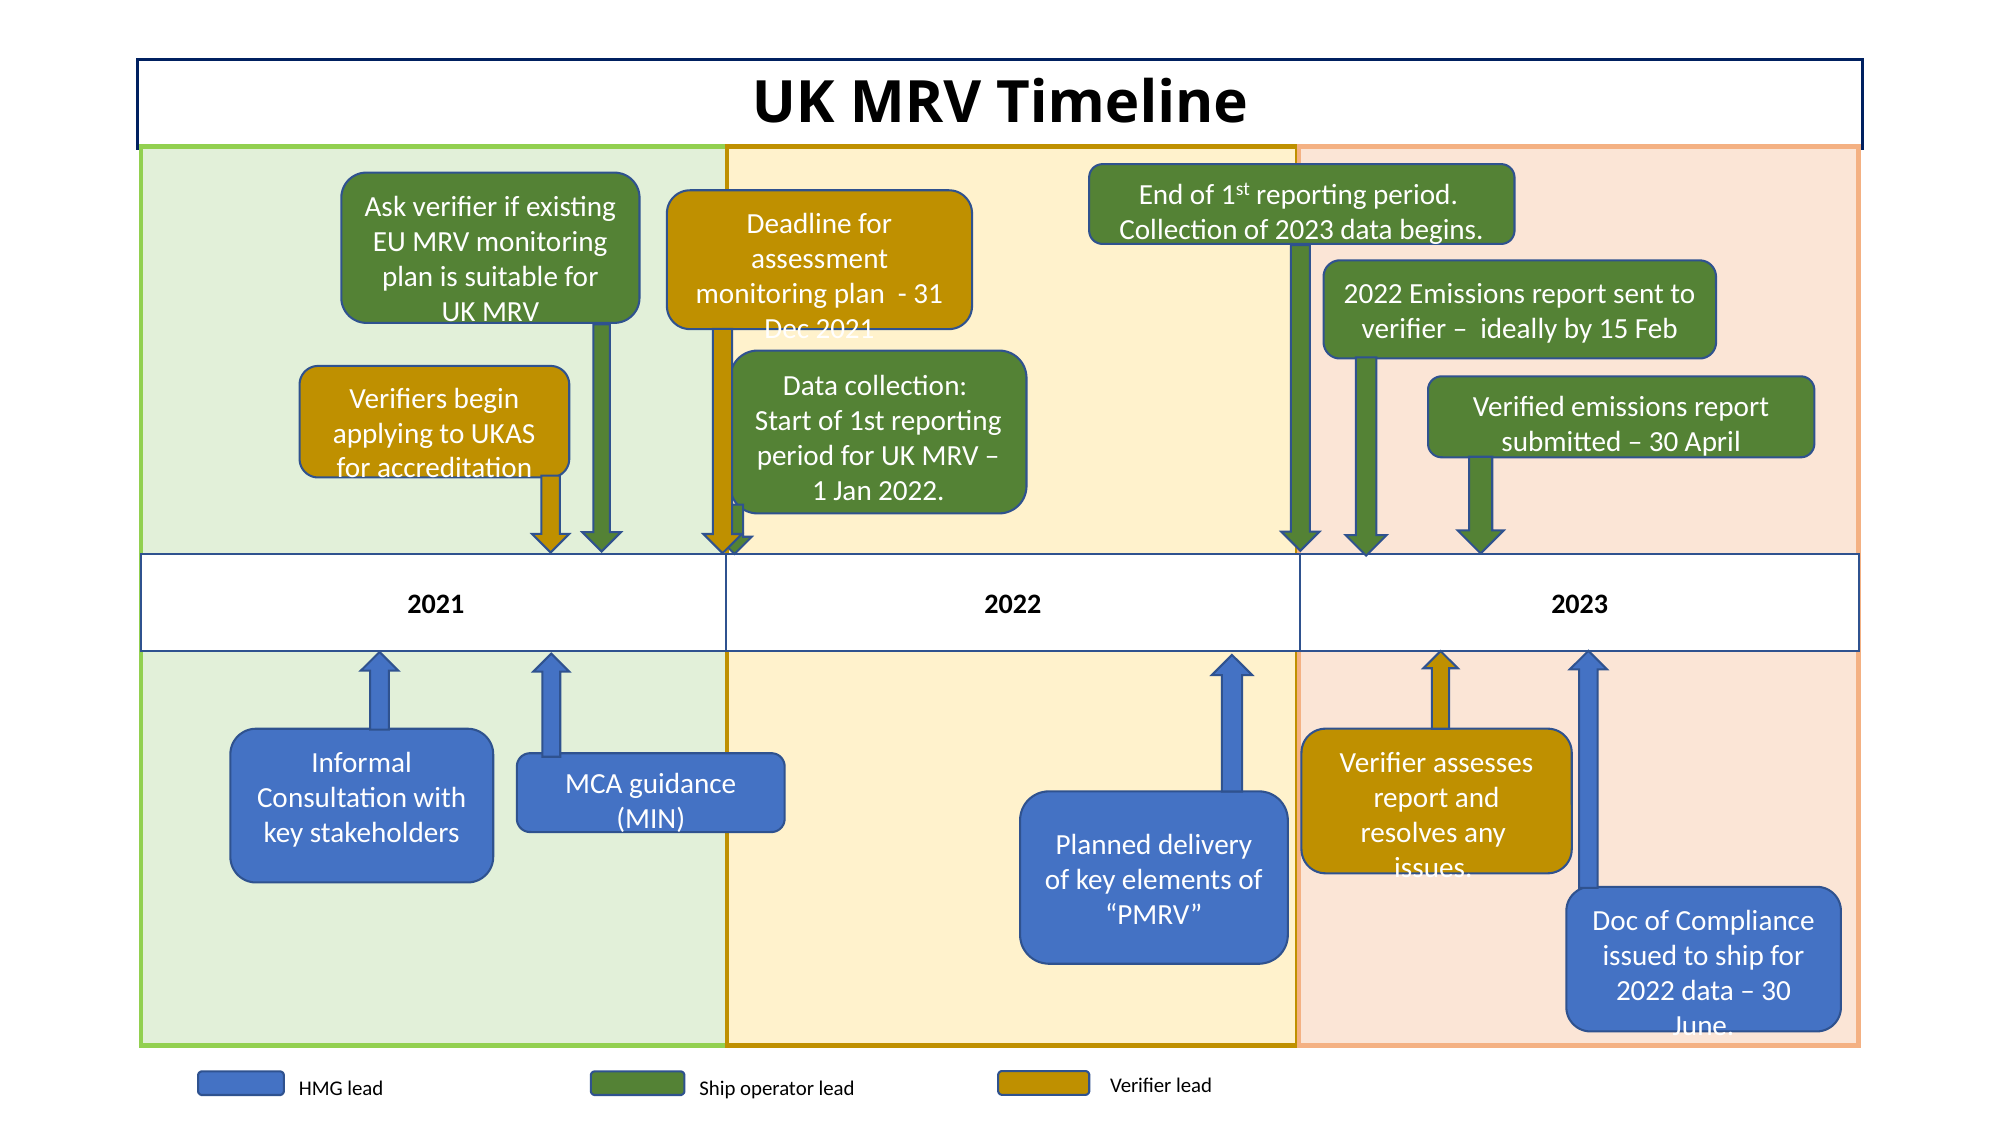

# UK MRV Timeline
End of 1st reporting period. Collection of 2023 data begins.
Ask verifier if existing EU MRV monitoring plan is suitable for UK MRV
Deadline for assessment monitoring plan - 31 Dec 2021
2022 Emissions report sent to verifier – ideally by 15 Feb
Data collection: Start of 1st reporting period for UK MRV – 1 Jan 2022.
Verifiers begin applying to UKAS for accreditation
Verified emissions report submitted – 30 April
2022
2021
2023
Informal Consultation with key stakeholders
Verifier assesses report and resolves any issues.
MCA guidance (MIN)
Planned delivery of key elements of “PMRV”
Doc of Compliance issued to ship for 2022 data – 30 June.
Verifier lead
HMG lead
Ship operator lead